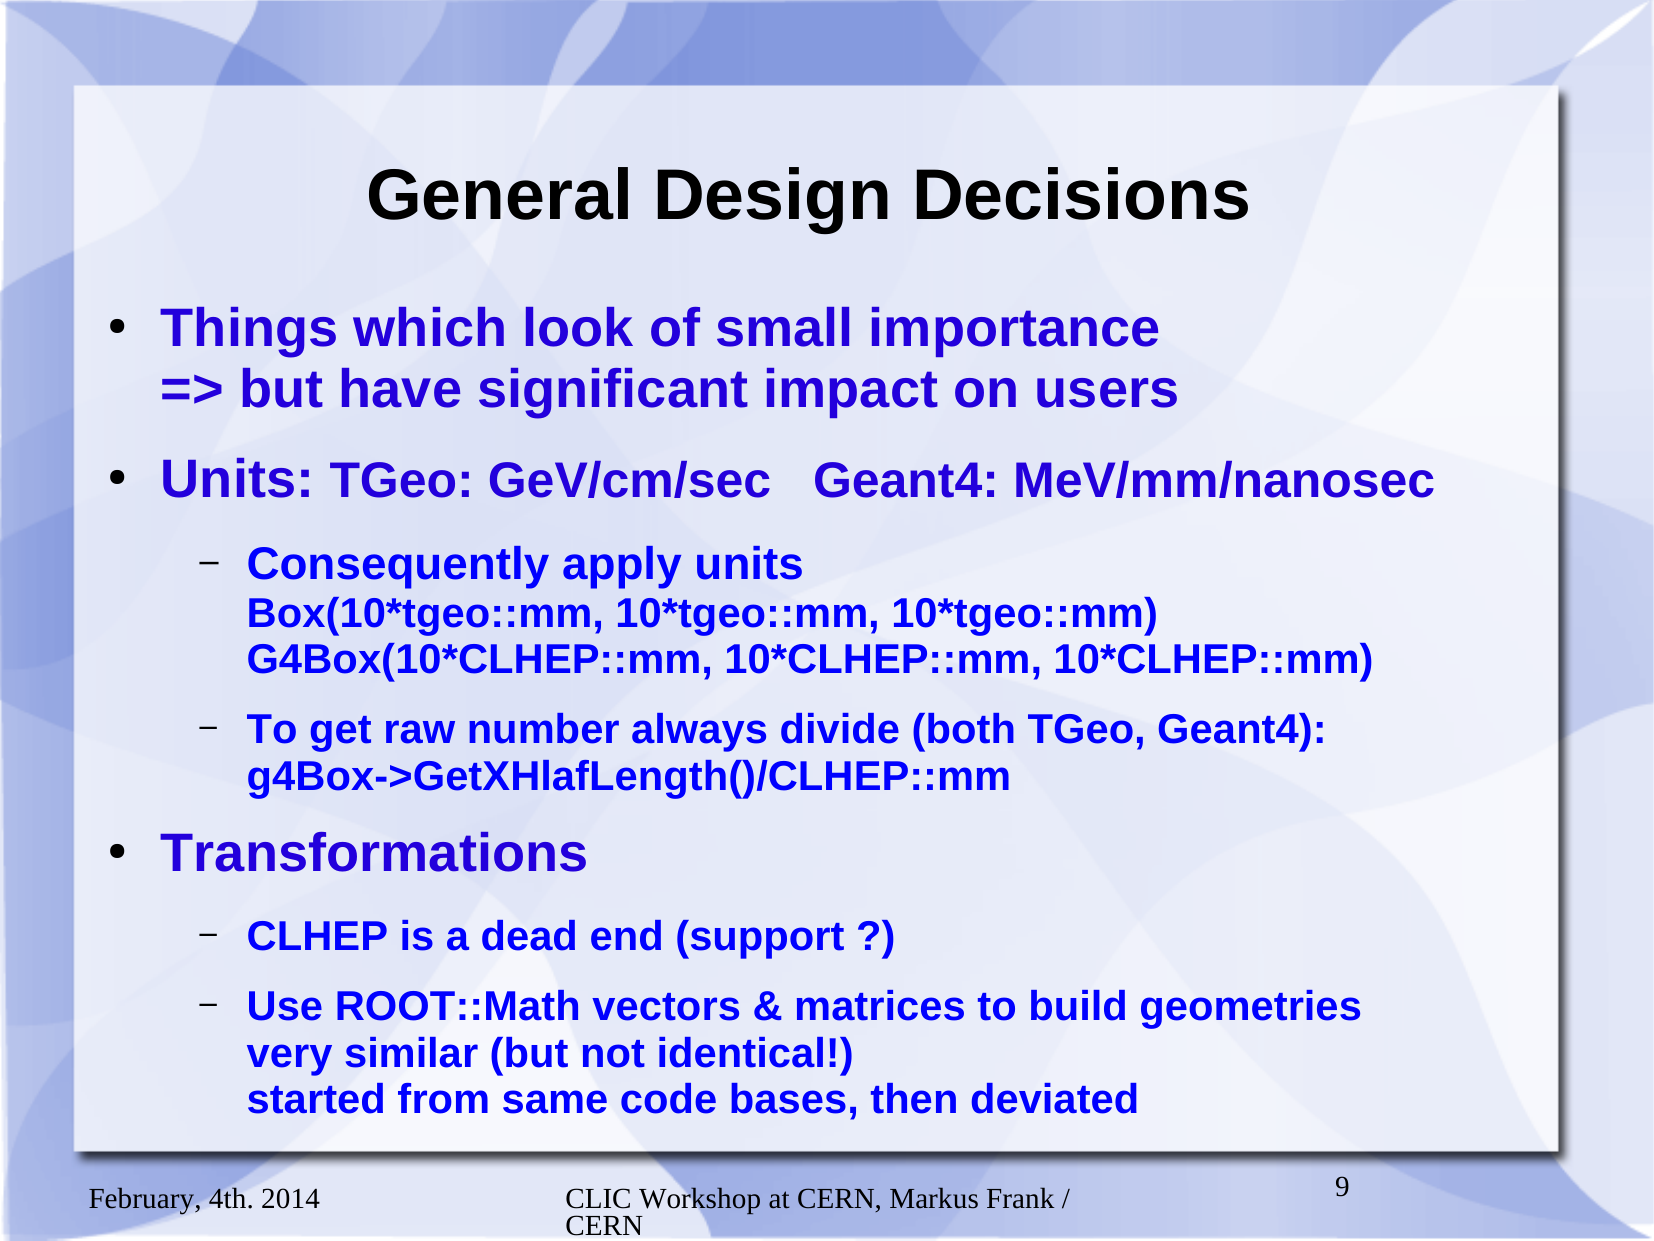

# General Design Decisions
Things which look of small importance
=> but have significant impact on users
Units: TGeo: GeV/cm/sec Geant4: MeV/mm/nanosec
Consequently apply units
Box(10*tgeo::mm, 10*tgeo::mm, 10*tgeo::mm)
G4Box(10*CLHEP::mm, 10*CLHEP::mm, 10*CLHEP::mm)
To get raw number always divide (both TGeo, Geant4):
g4Box->GetXHlafLength()/CLHEP::mm
Transformations
CLHEP is a dead end (support ?)
Use ROOT::Math vectors & matrices to build geometries
very similar (but not identical!)
started from same code bases, then deviated
9
February, 4th. 2014
CLIC Workshop at CERN, Markus Frank / CERN